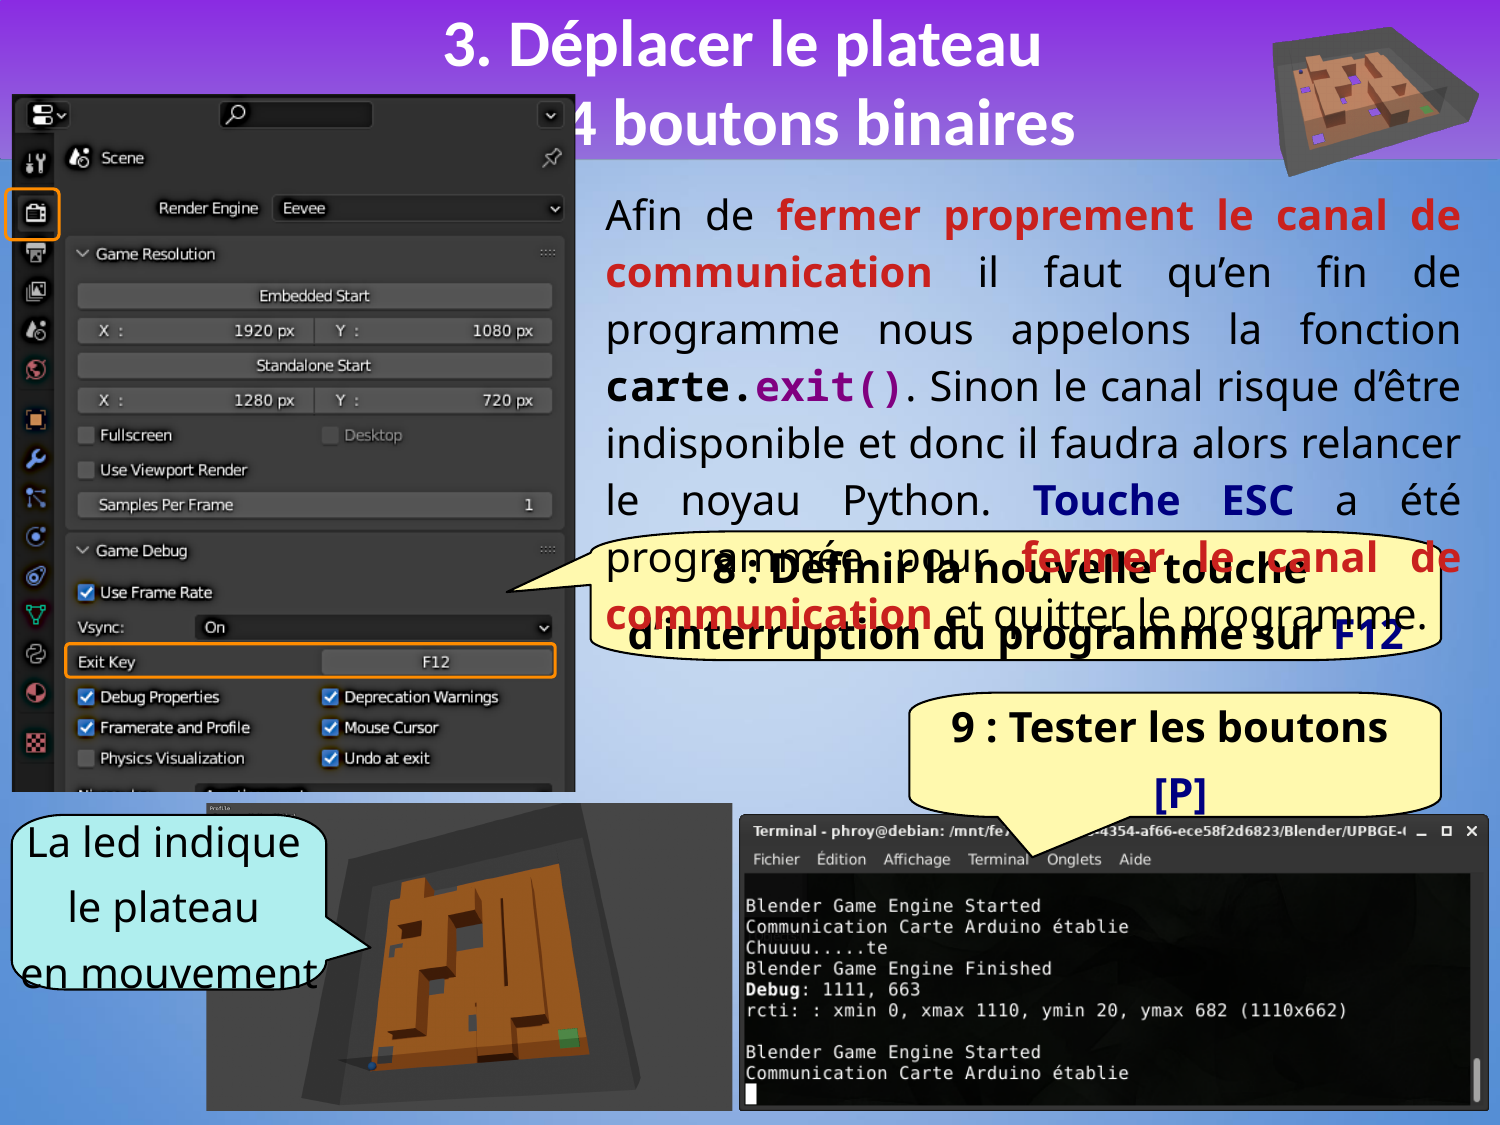

3. Déplacer le plateau
avec 4 boutons binaires
Afin de fermer proprement le canal de communication il faut qu’en fin de programme nous appelons la fonction carte.exit(). Sinon le canal risque d’être indisponible et donc il faudra alors relancer le noyau Python. Touche ESC a été programmée pour fermer le canal de communication et quitter le programme.
8 : Définir la nouvelle touche
d’interruption du programme sur F12
9 : Tester les boutons
 [P]
La led indique
le plateau
en mouvement